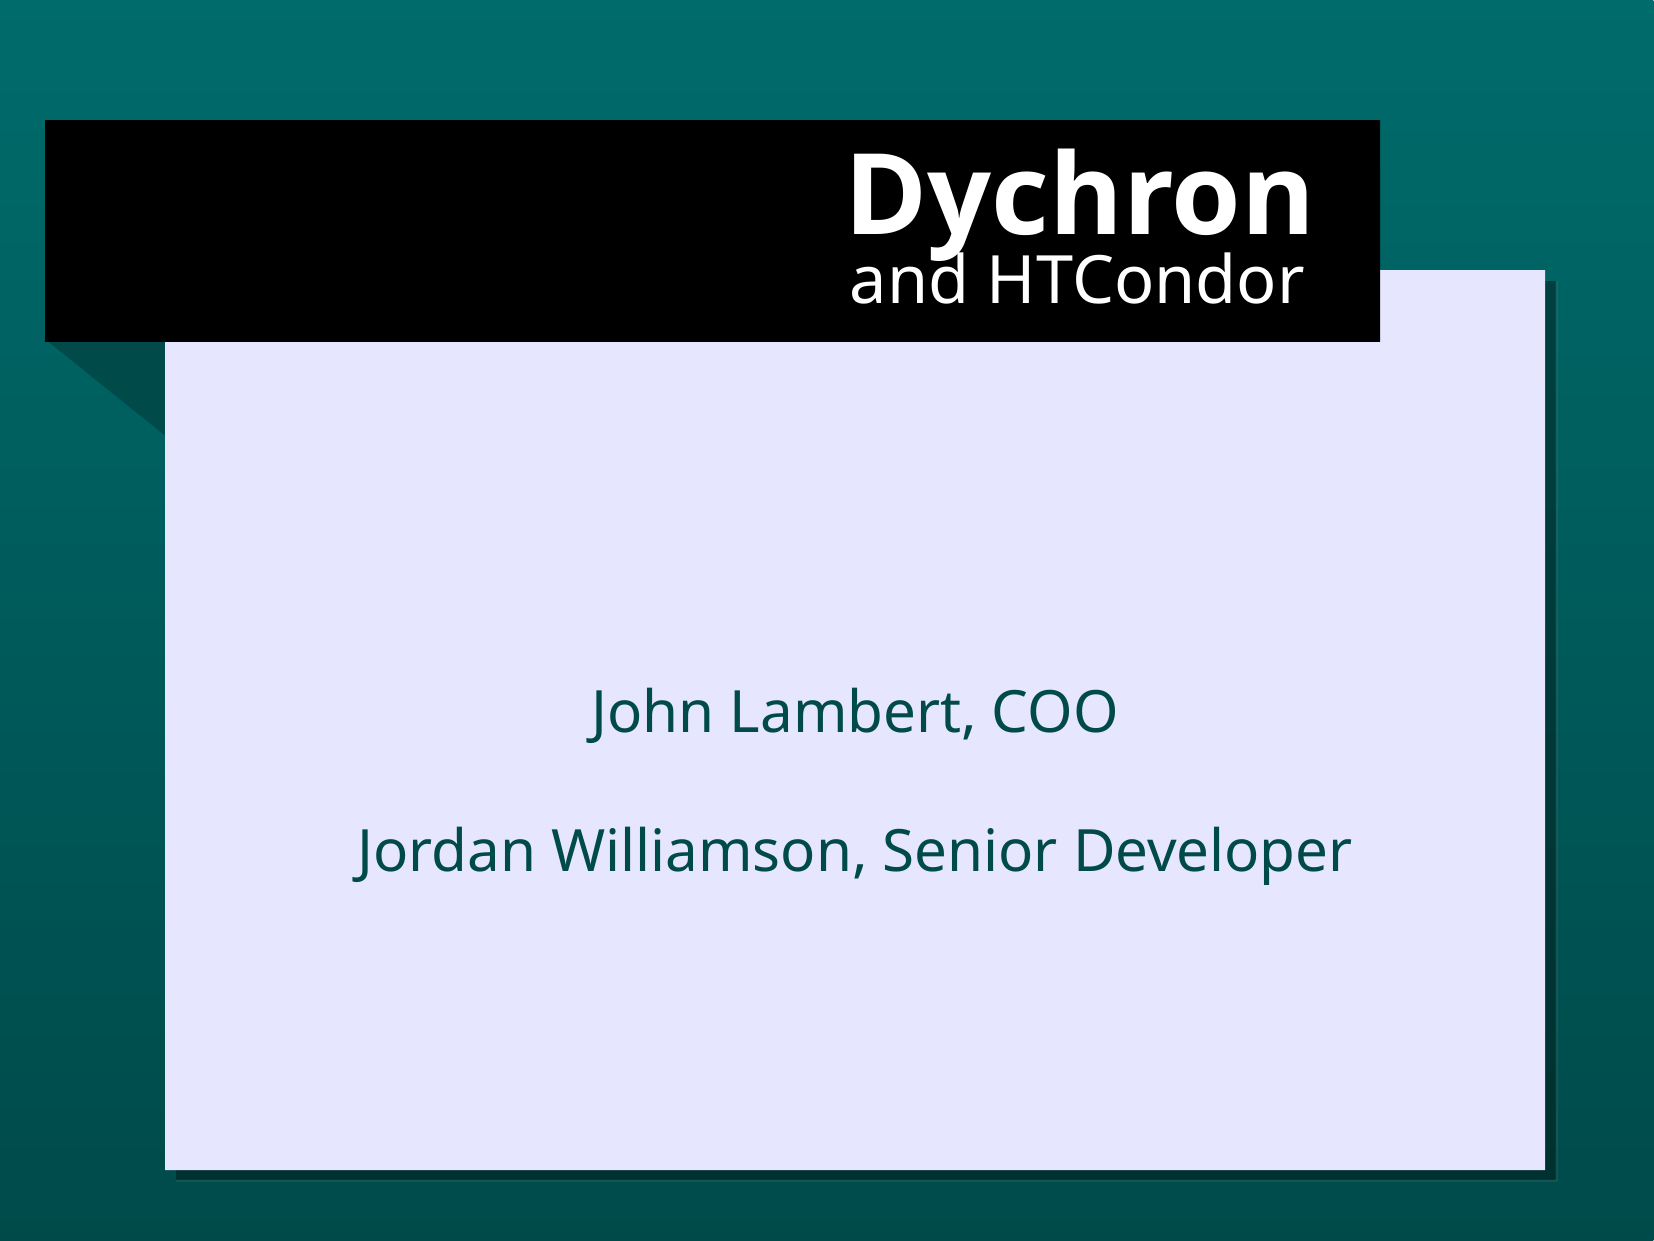

# Dychron
and HTCondor
John Lambert, COO
Jordan Williamson, Senior Developer